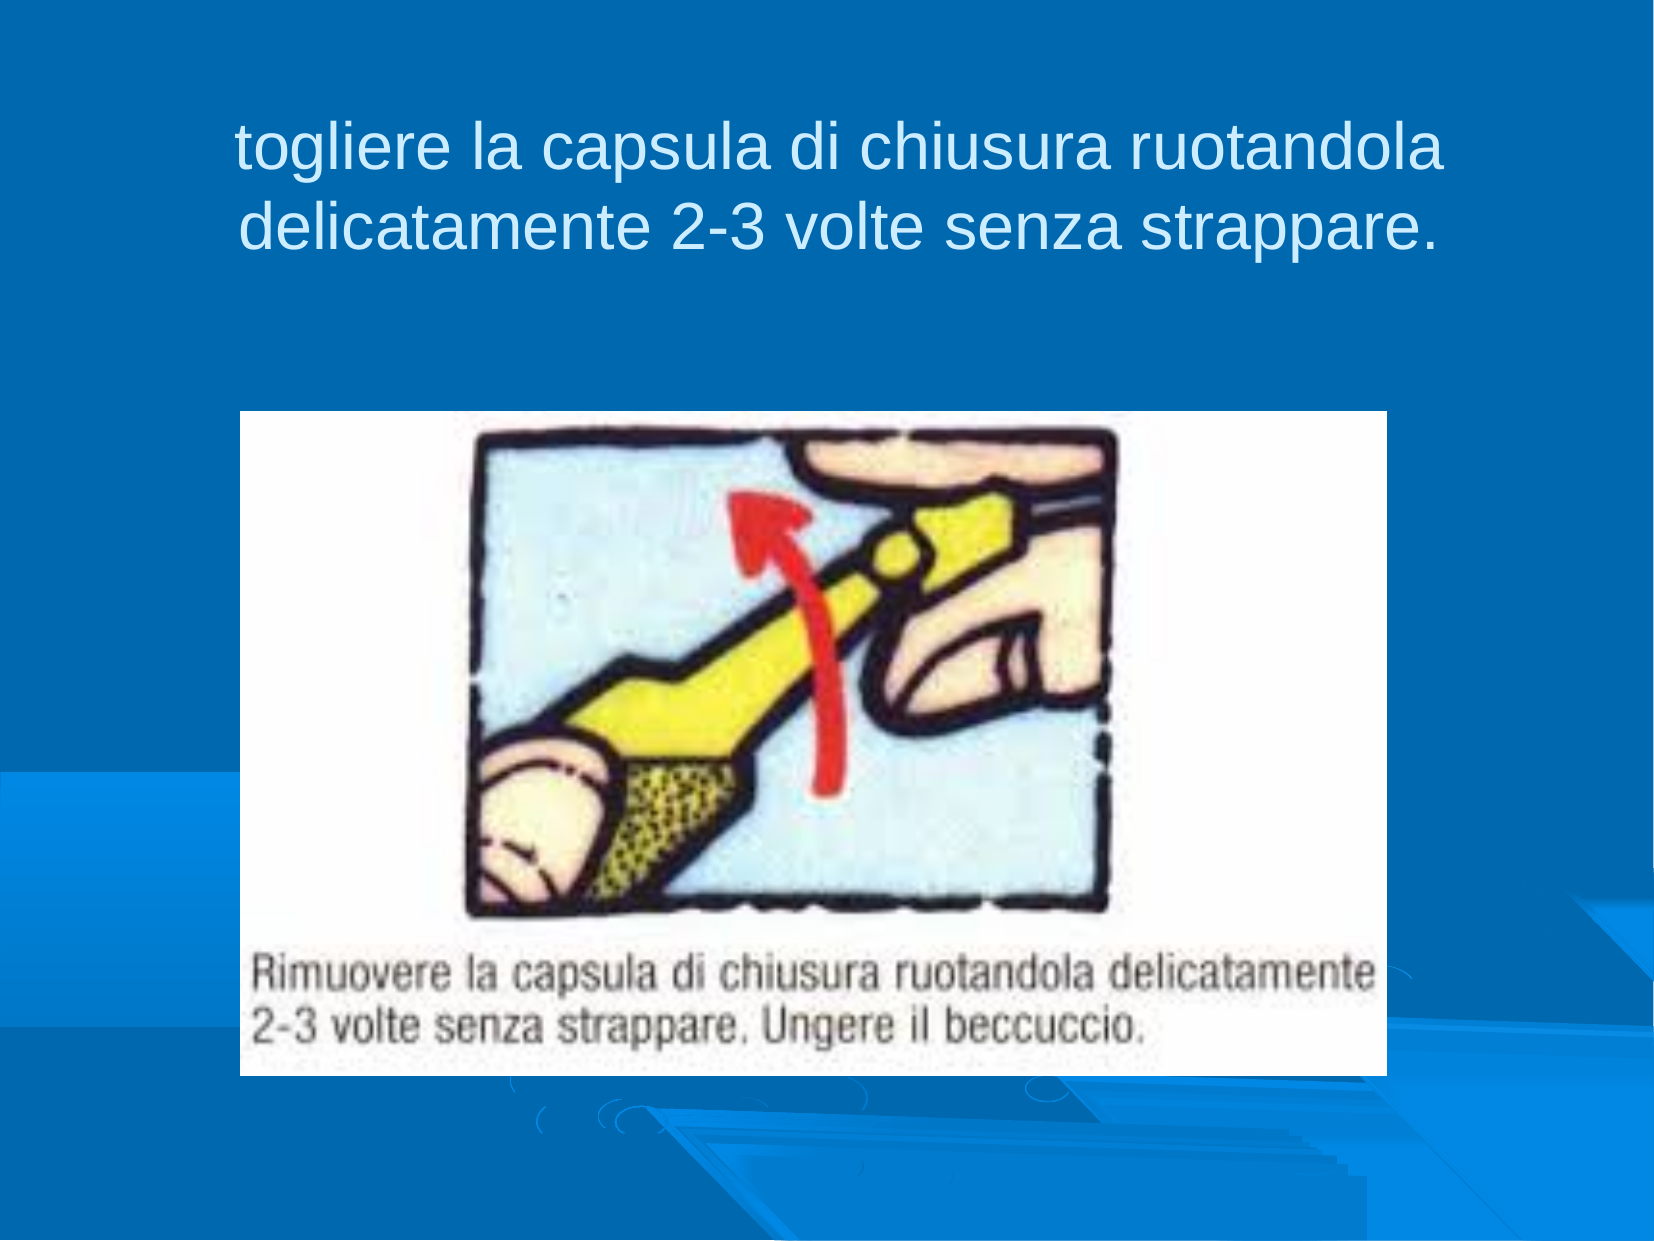

togliere la capsula di chiusura ruotandola delicatamente 2-3 volte senza strappare.